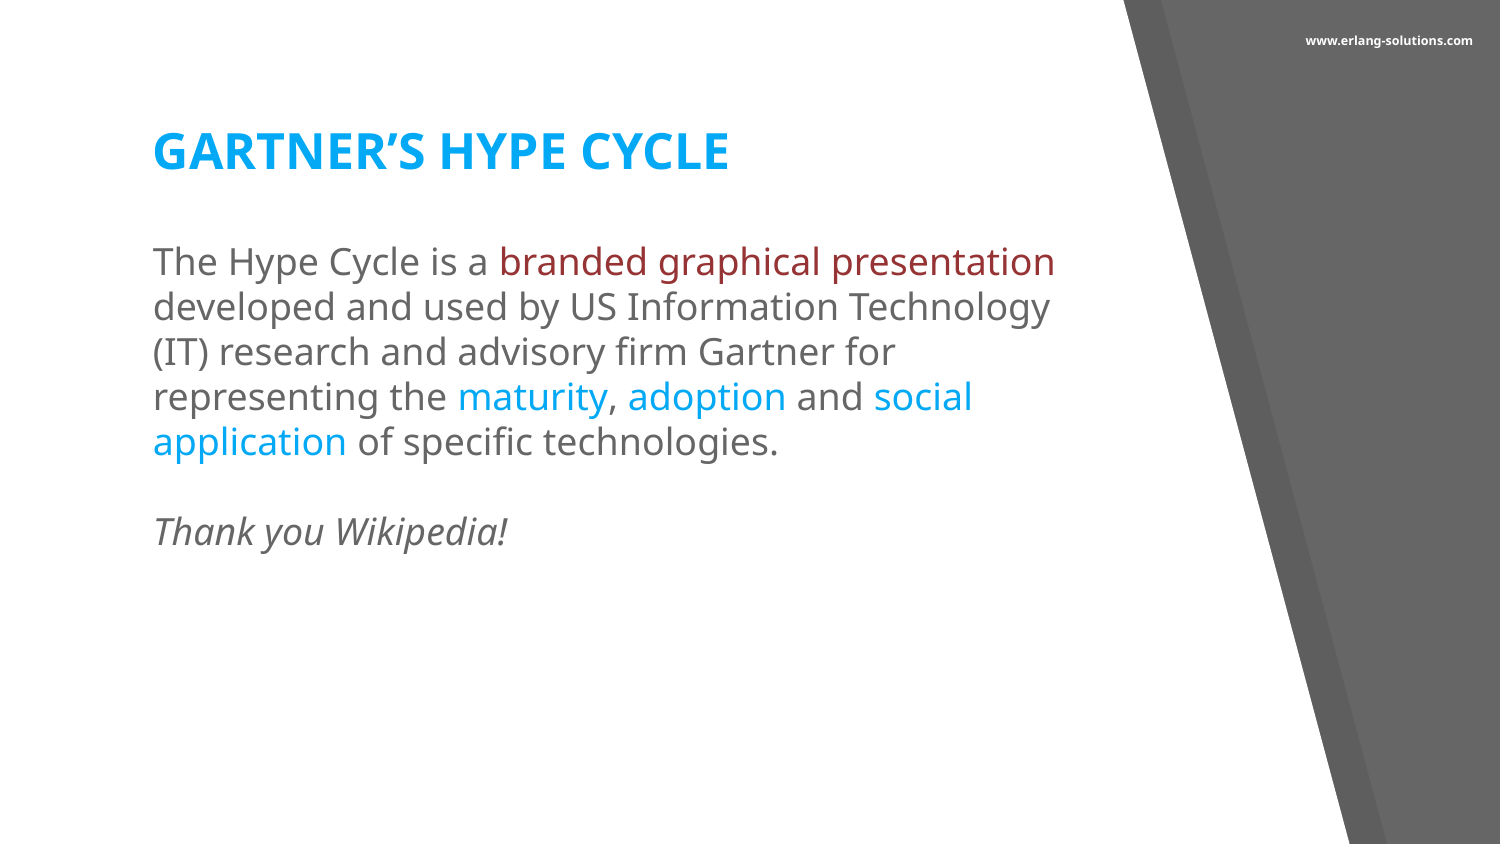

GARTNER’S HYPE CYCLE
# The Hype Cycle is a branded graphical presentation developed and used by US Information Technology (IT) research and advisory firm Gartner for representing the maturity, adoption and social application of specific technologies.
Thank you Wikipedia!